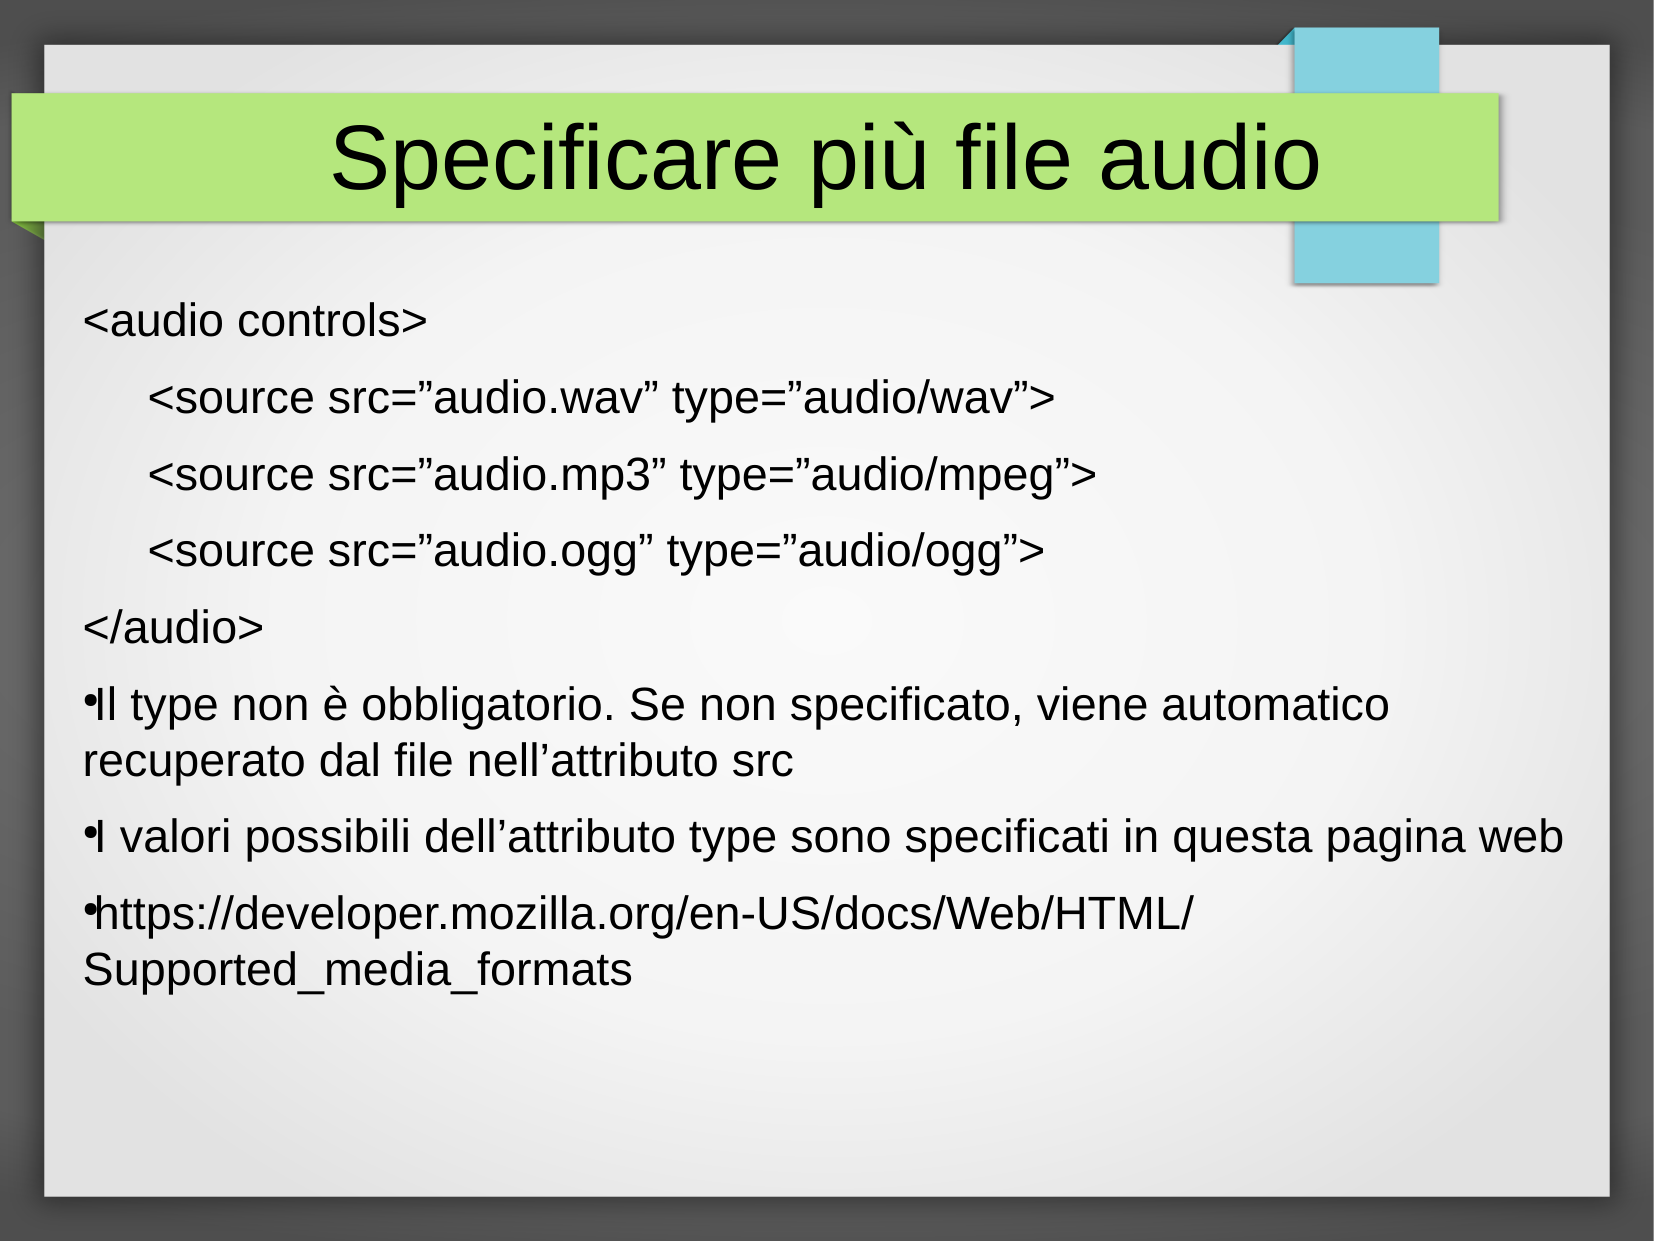

# Specificare più file audio
<audio controls>
 <source src=”audio.wav” type=”audio/wav”>
 <source src=”audio.mp3” type=”audio/mpeg”>
 <source src=”audio.ogg” type=”audio/ogg”>
</audio>
Il type non è obbligatorio. Se non specificato, viene automatico recuperato dal file nell’attributo src
I valori possibili dell’attributo type sono specificati in questa pagina web
https://developer.mozilla.org/en-US/docs/Web/HTML/Supported_media_formats